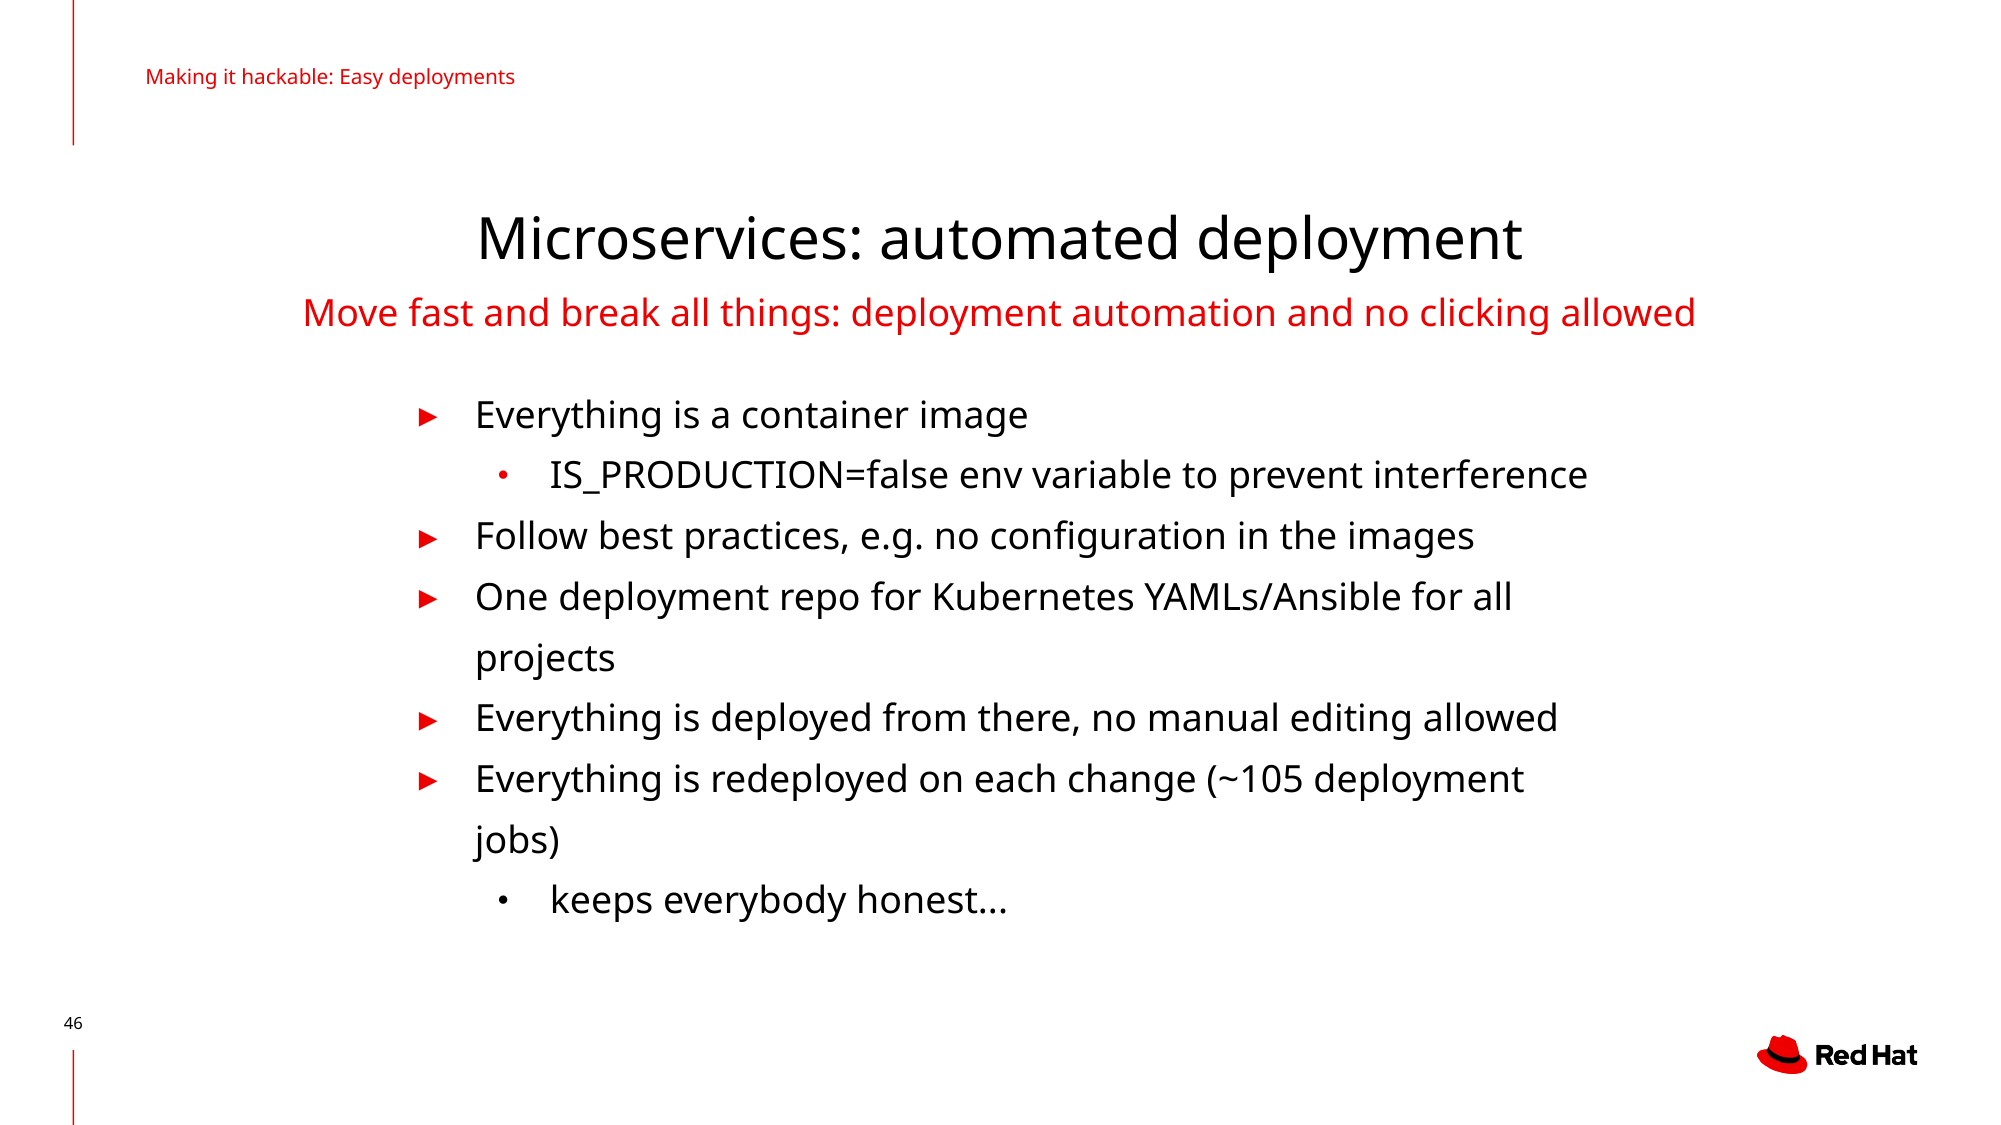

# Making it hackable: Easy deployments
Microservices: automated deployment
Move fast and break all things: deployment automation and no clicking allowed
Everything is a container image
IS_PRODUCTION=false env variable to prevent interference
Follow best practices, e.g. no configuration in the images
One deployment repo for Kubernetes YAMLs/Ansible for all projects
Everything is deployed from there, no manual editing allowed
Everything is redeployed on each change (~105 deployment jobs)
keeps everybody honest...